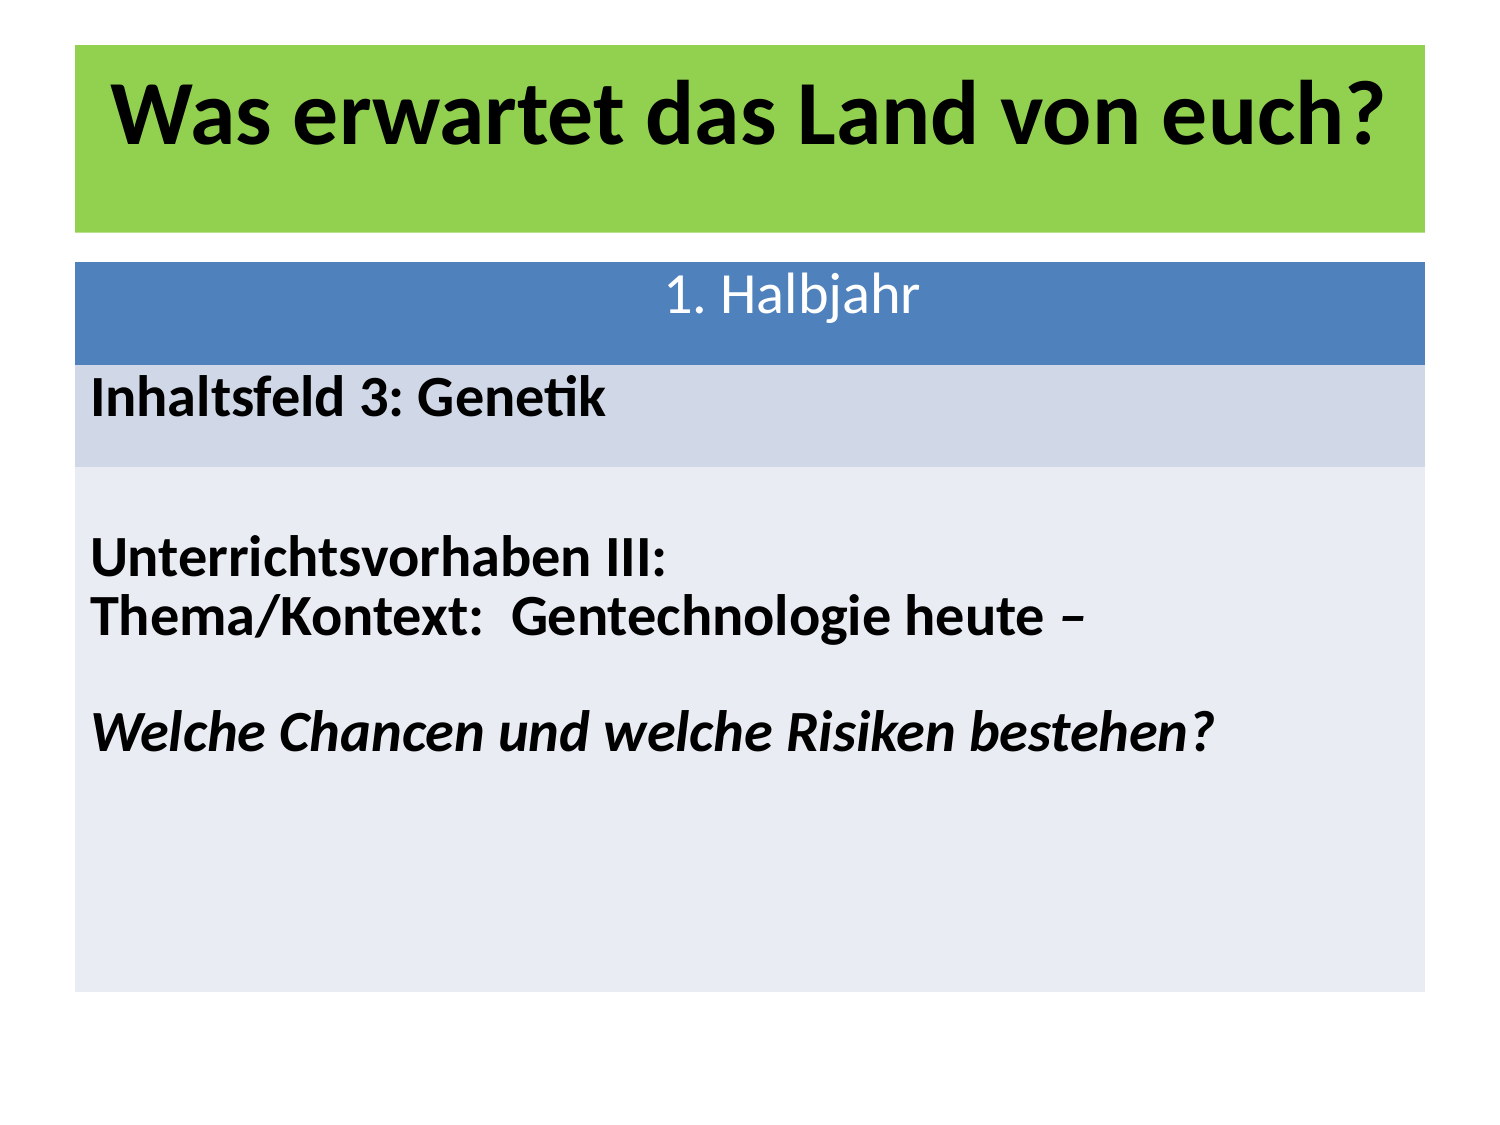

# Was erwartet das Land von euch?
| 1. Halbjahr |
| --- |
| Inhaltsfeld 3: Genetik |
| Unterrichtsvorhaben III: Thema/Kontext: Gentechnologie heute – Welche Chancen und welche Risiken bestehen? |